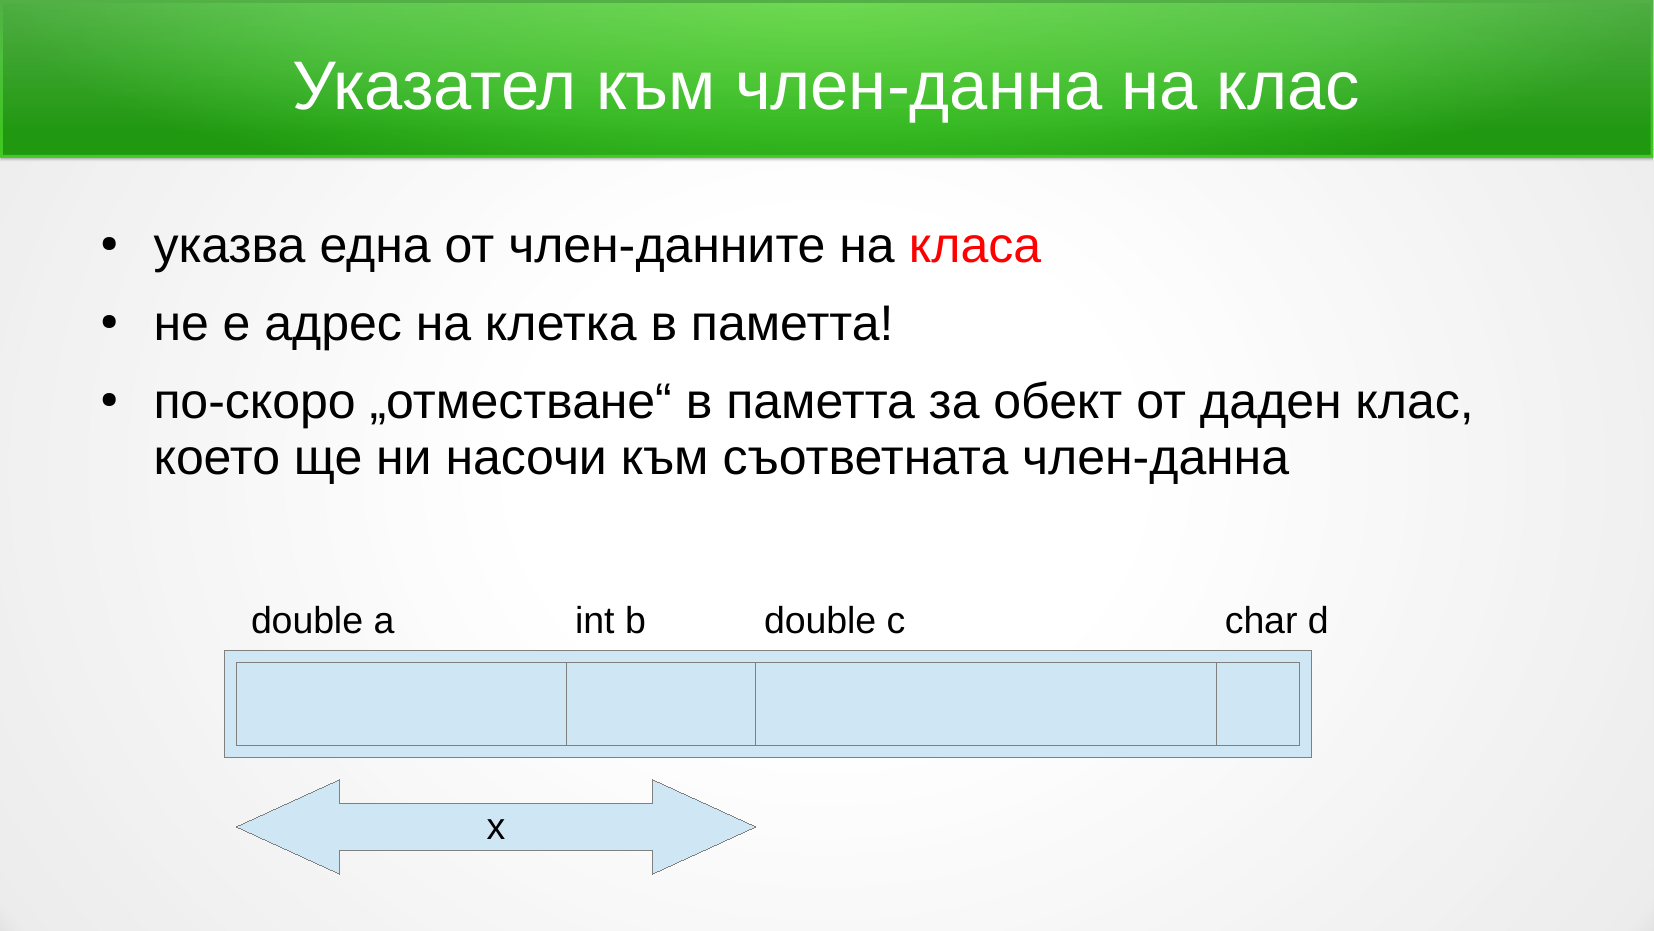

# Указател към член-данна на клас
указва една от член-данните на класа
не е адрес на клетка в паметта!
по-скоро „отместване“ в паметта за обект от даден клас, което ще ни насочи към съответната член-данна
double a
int b
double c
char d
x